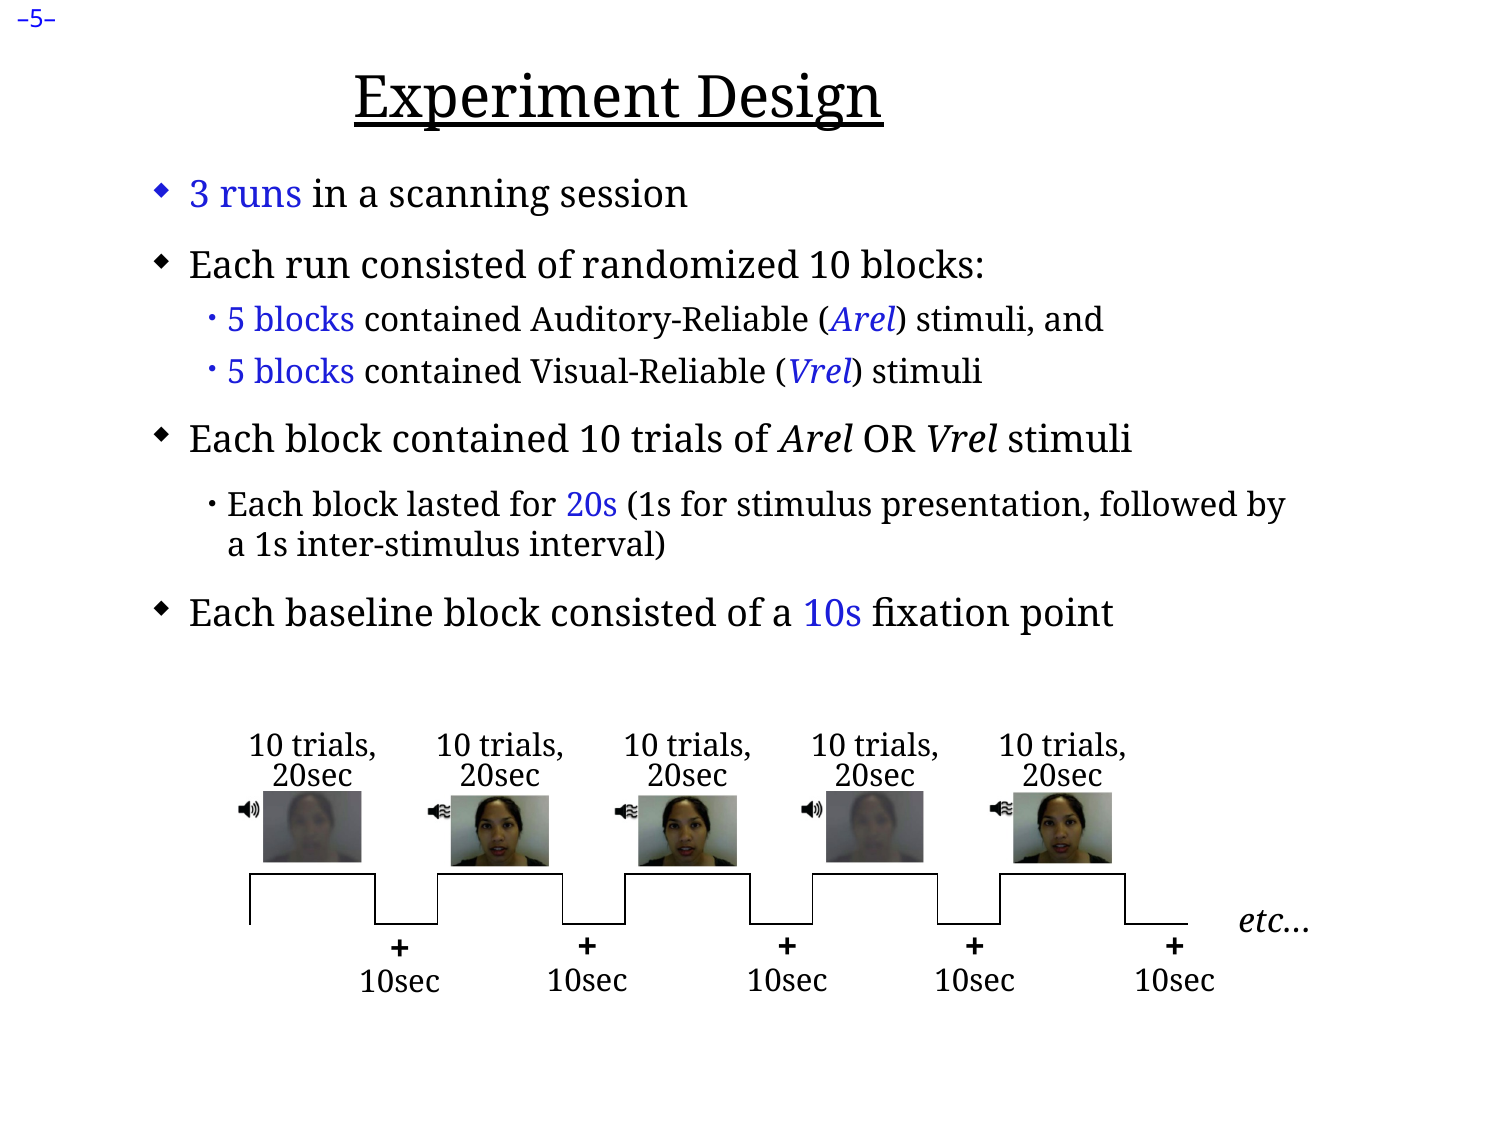

Experiment Design
3 runs in a scanning session
Each run consisted of randomized 10 blocks:
5 blocks contained Auditory-Reliable (Arel) stimuli, and
5 blocks contained Visual-Reliable (Vrel) stimuli
Each block contained 10 trials of Arel OR Vrel stimuli
Each block lasted for 20s (1s for stimulus presentation, followed by a 1s inter-stimulus interval)
Each baseline block consisted of a 10s fixation point
10 trials, 20sec
10 trials, 20sec
10 trials, 20sec
10 trials, 20sec
10 trials, 20sec
etc…
+
+
+
+
+
10sec
10sec
10sec
10sec
10sec